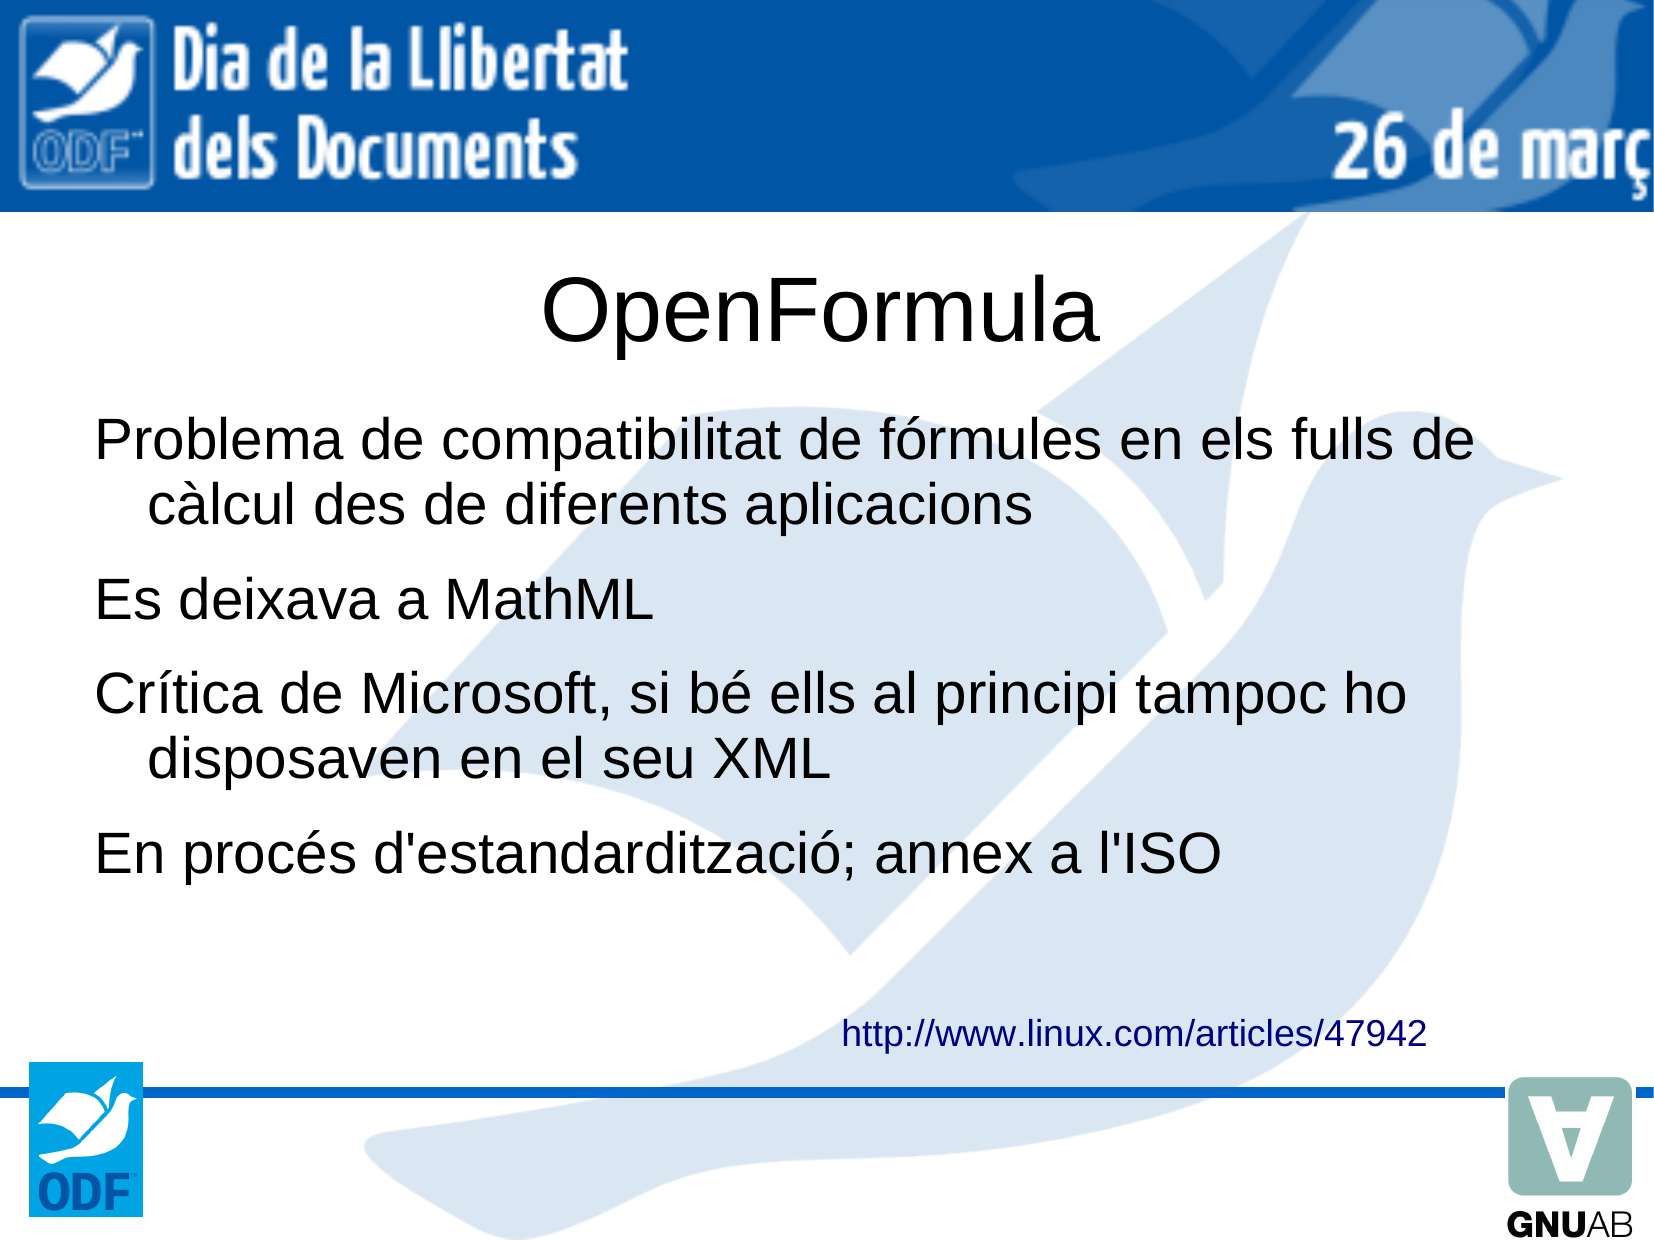

# OpenFormula
Problema de compatibilitat de fórmules en els fulls de càlcul des de diferents aplicacions
Es deixava a MathML
Crítica de Microsoft, si bé ells al principi tampoc ho disposaven en el seu XML
En procés d'estandardització; annex a l'ISO
http://www.linux.com/articles/47942